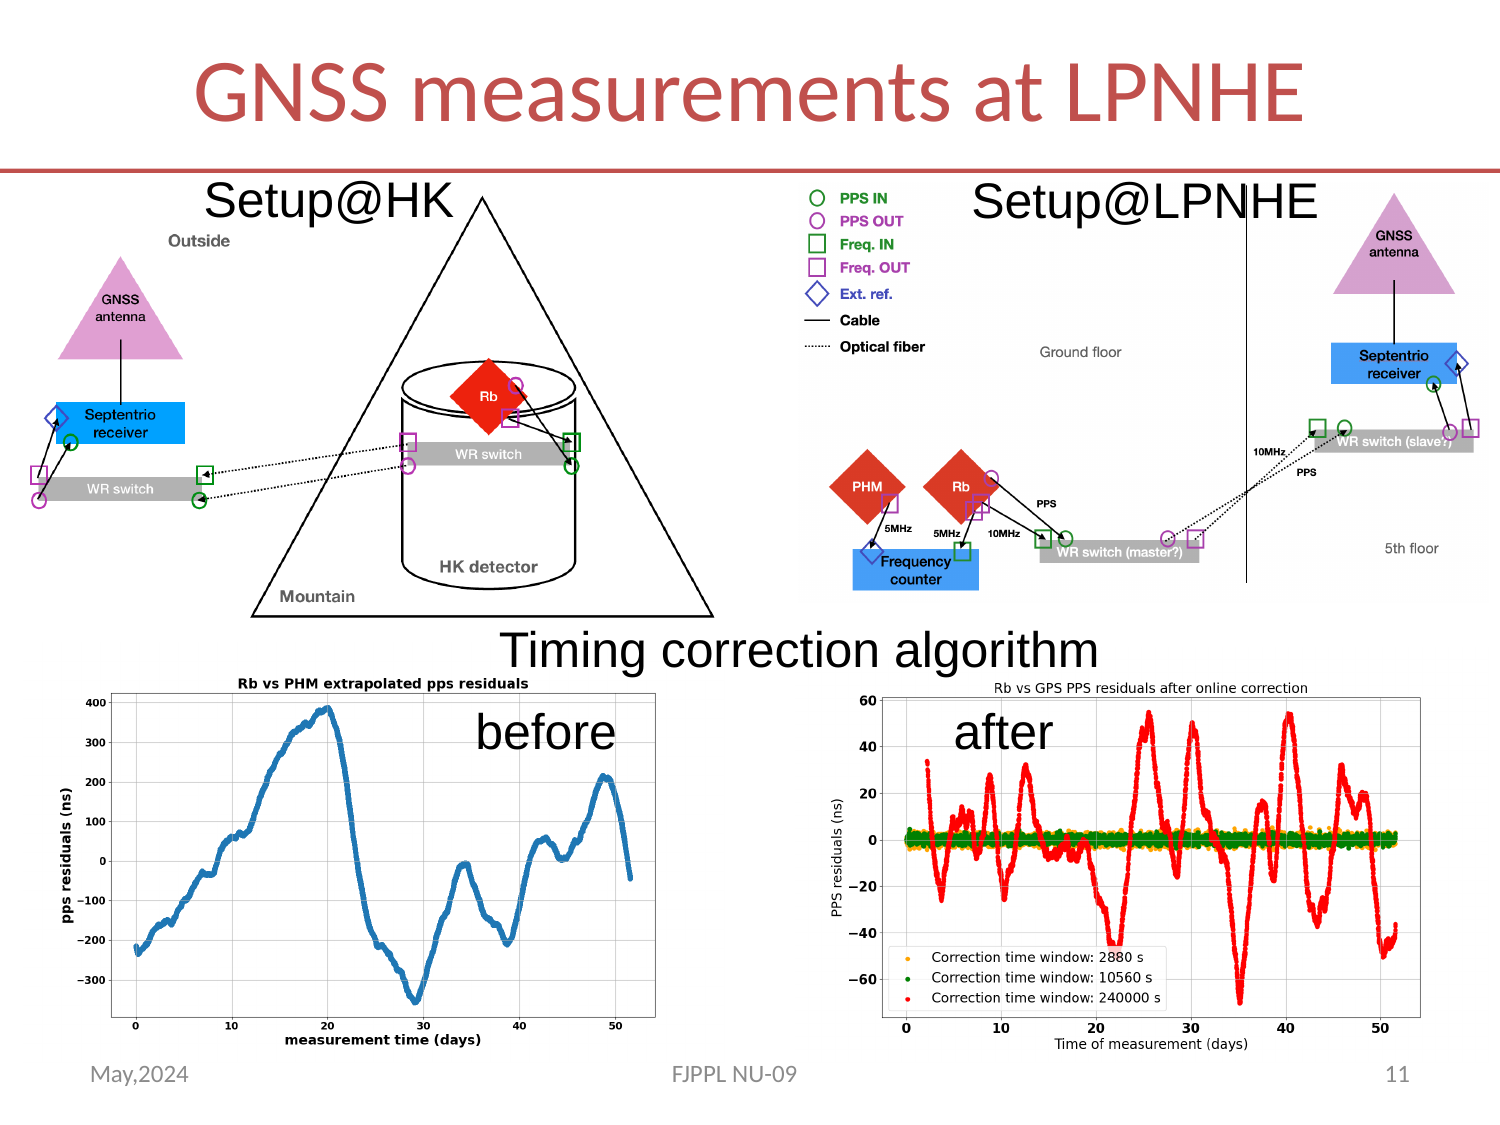

GNSS measurements at LPNHE
Setup@HK
Setup@LPNHE
Timing correction algorithm
before
after
May,2024
FJPPL NU-09